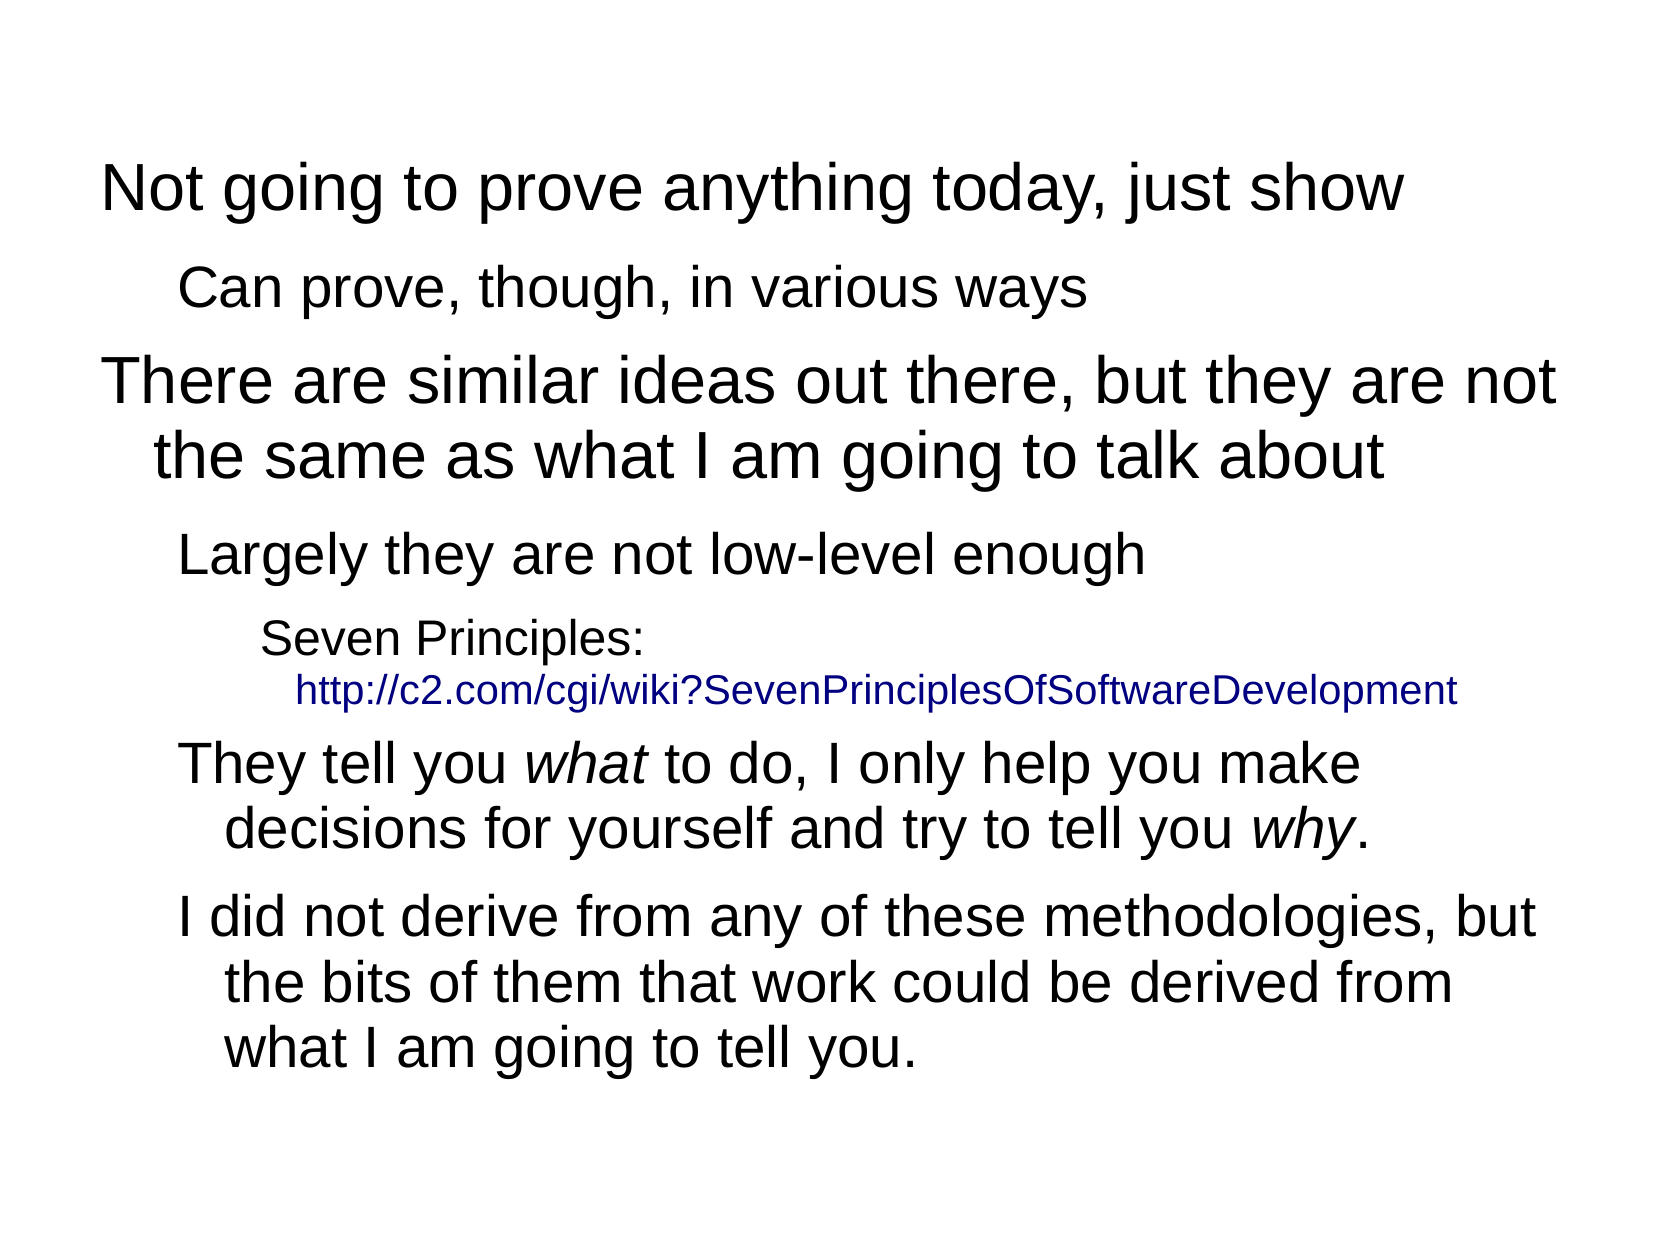

# Not going to prove anything today, just show
Can prove, though, in various ways
There are similar ideas out there, but they are not the same as what I am going to talk about
Largely they are not low-level enough
Seven Principles: http://c2.com/cgi/wiki?SevenPrinciplesOfSoftwareDevelopment
They tell you what to do, I only help you make decisions for yourself and try to tell you why.
I did not derive from any of these methodologies, but the bits of them that work could be derived from what I am going to tell you.